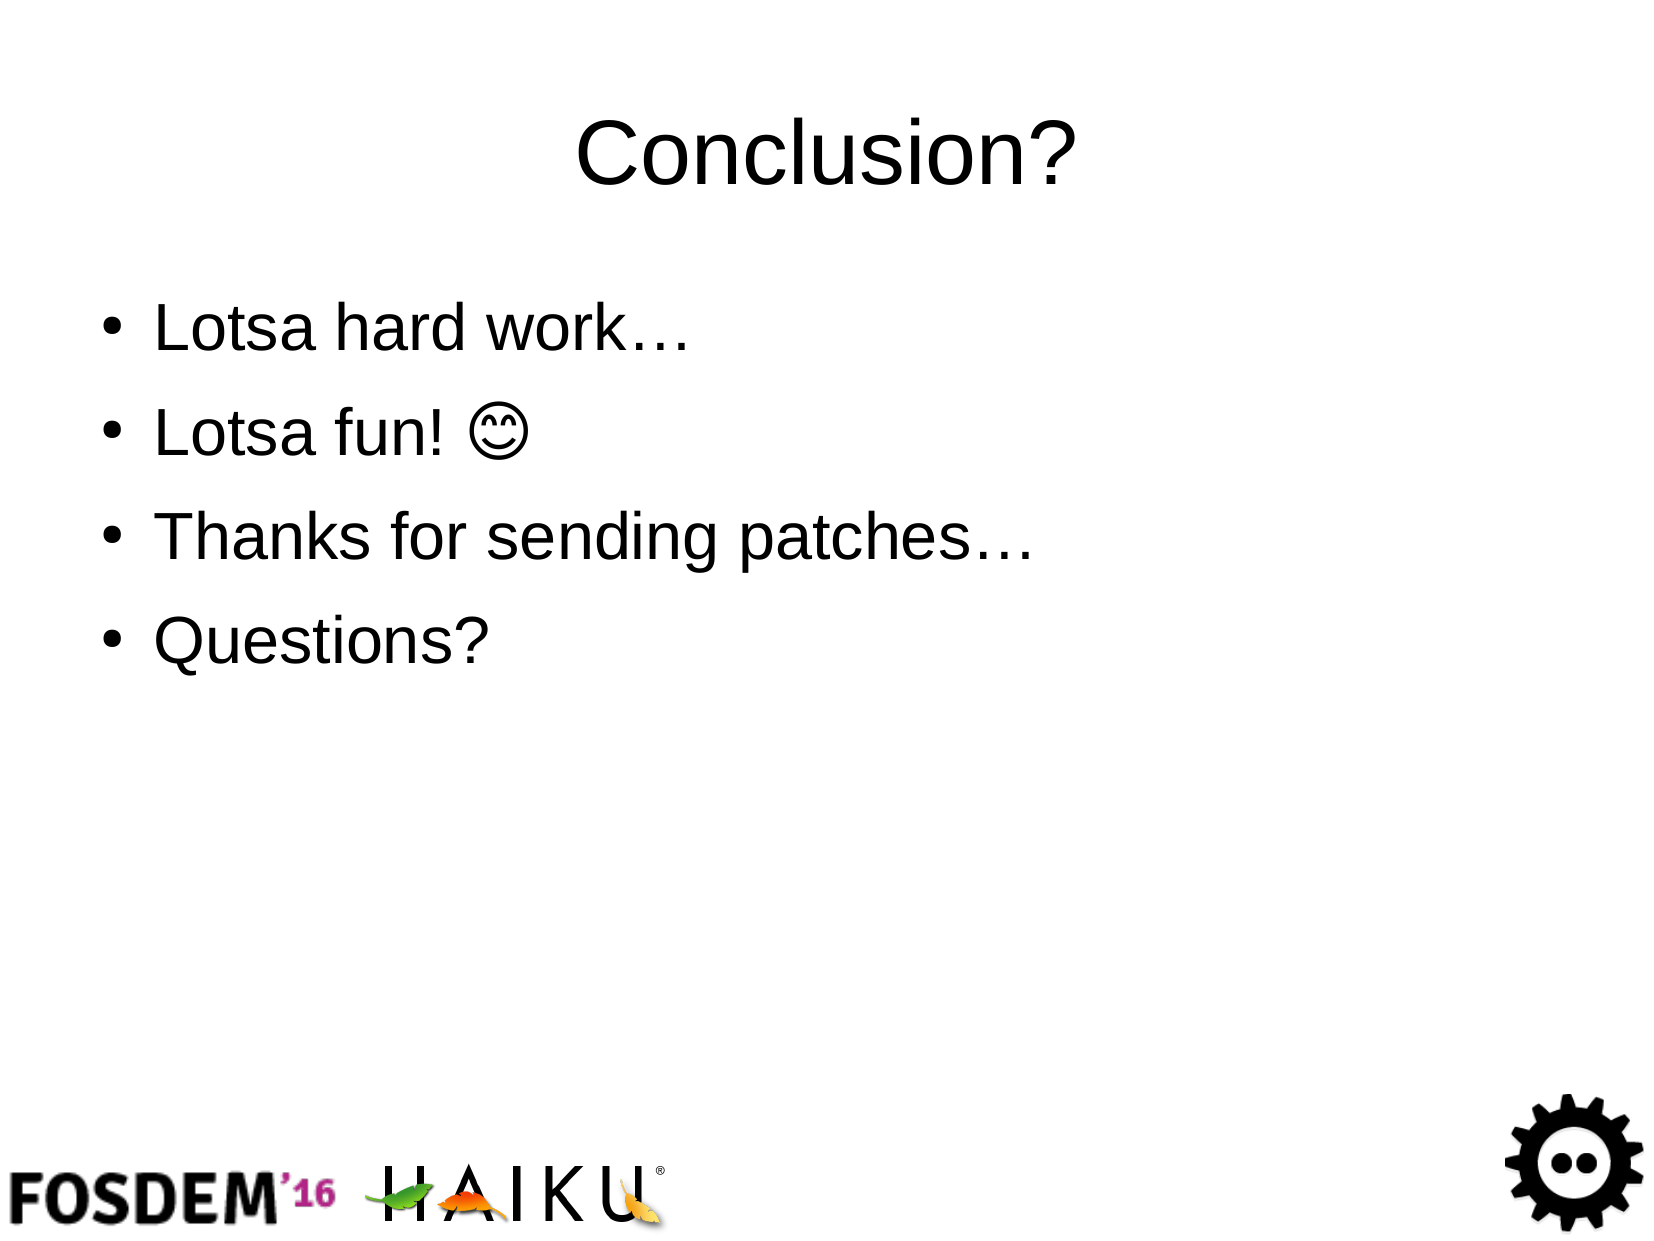

# Conclusion?
Lotsa hard work…
Lotsa fun! 😊
Thanks for sending patches…
Questions?